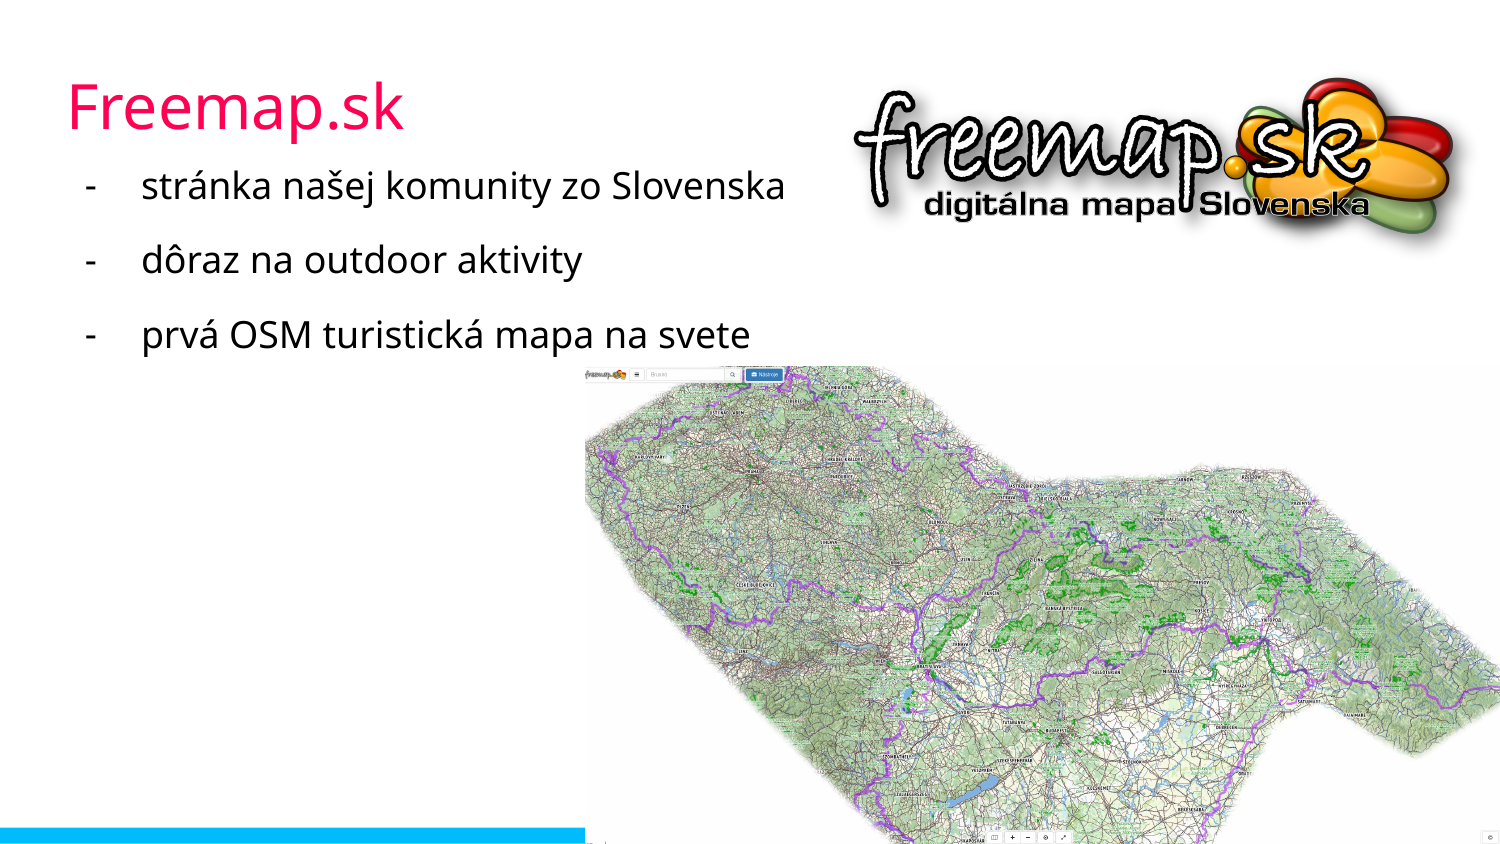

# Freemap.sk
stránka našej komunity zo Slovenska
dôraz na outdoor aktivity
prvá OSM turistická mapa na svete